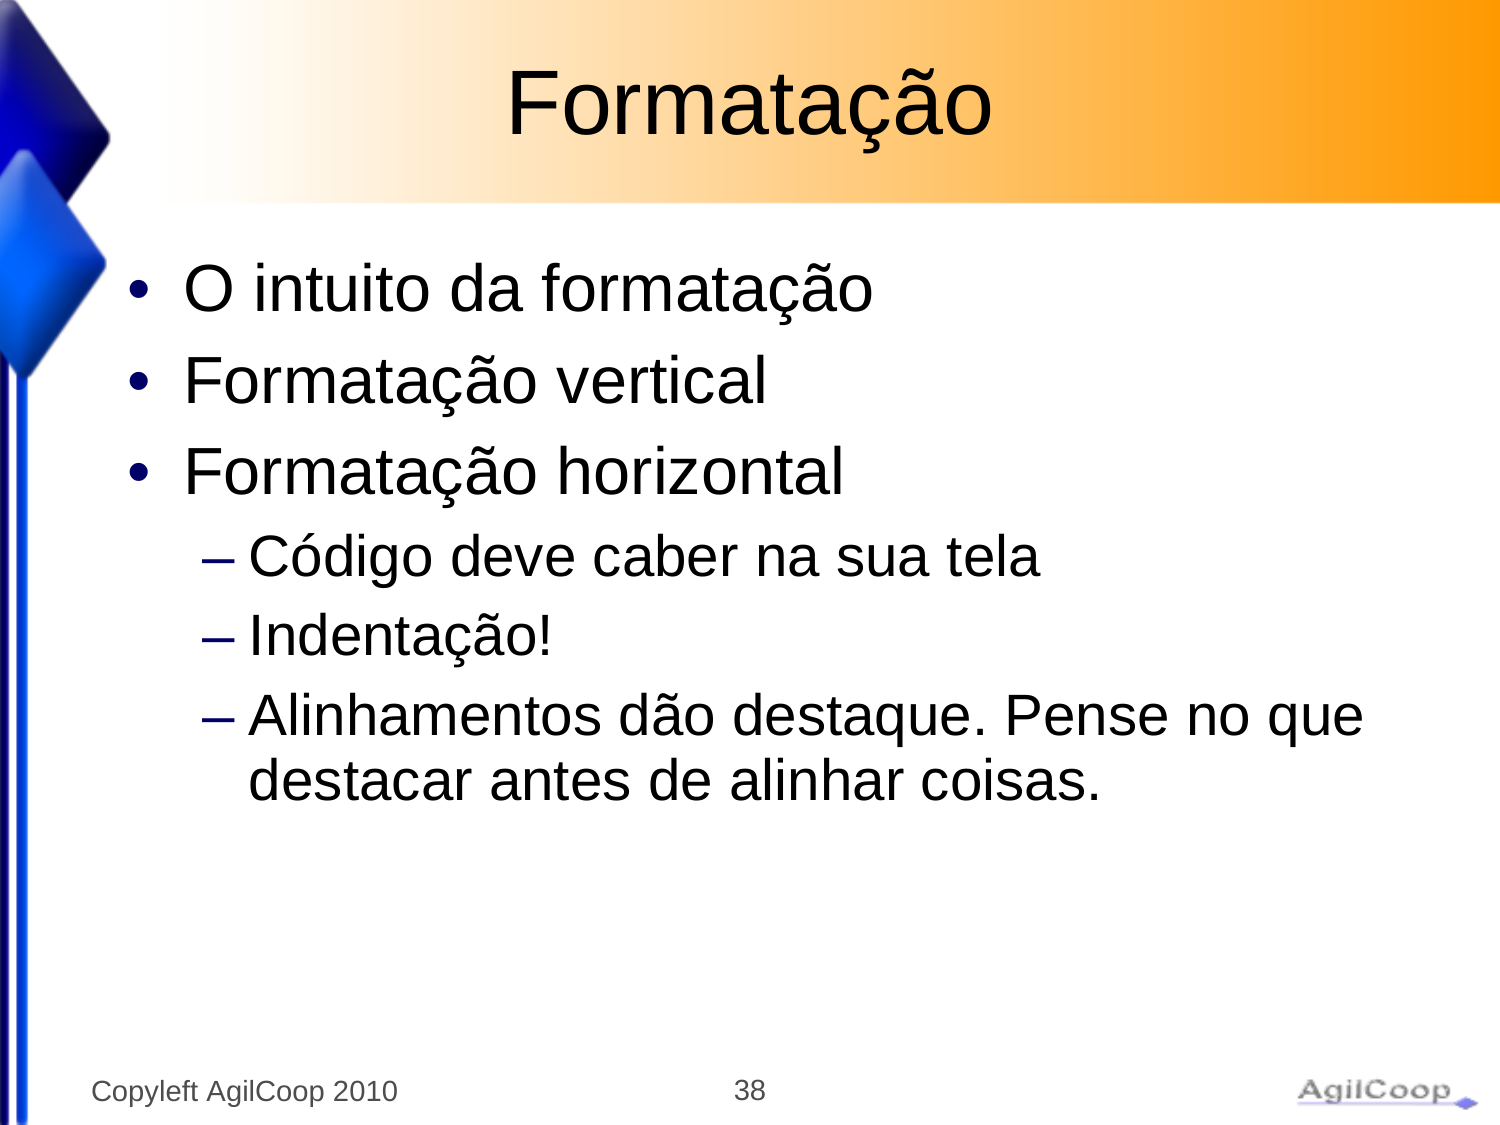

# Formatação
O intuito da formatação
Formatação vertical
Formatação horizontal
Código deve caber na sua tela
Indentação!
Alinhamentos dão destaque. Pense no que destacar antes de alinhar coisas.
Copyleft AgilCoop 2010
38